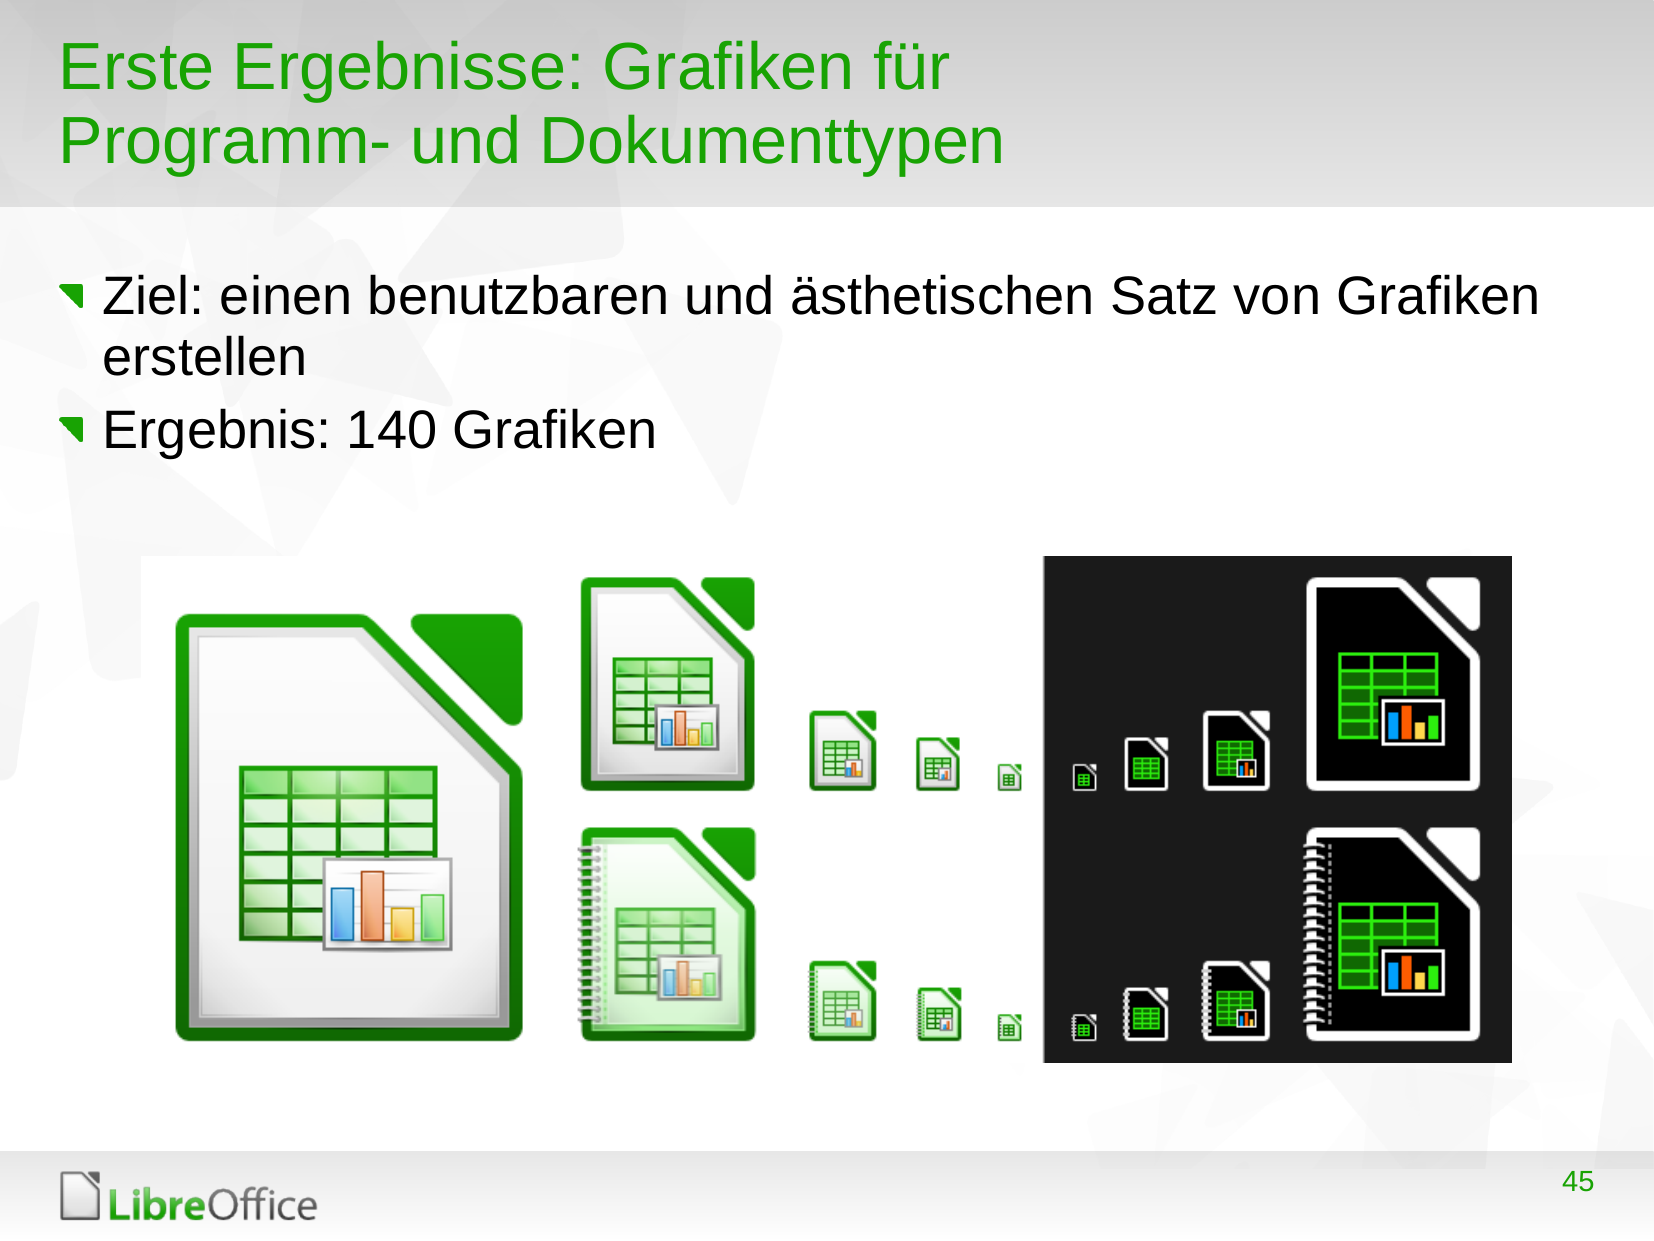

# Erste Ergebnisse: Grafiken für Programm- und Dokumenttypen
Ziel: einen benutzbaren und ästhetischen Satz von Grafiken erstellen
Ergebnis: 140 Grafiken
45